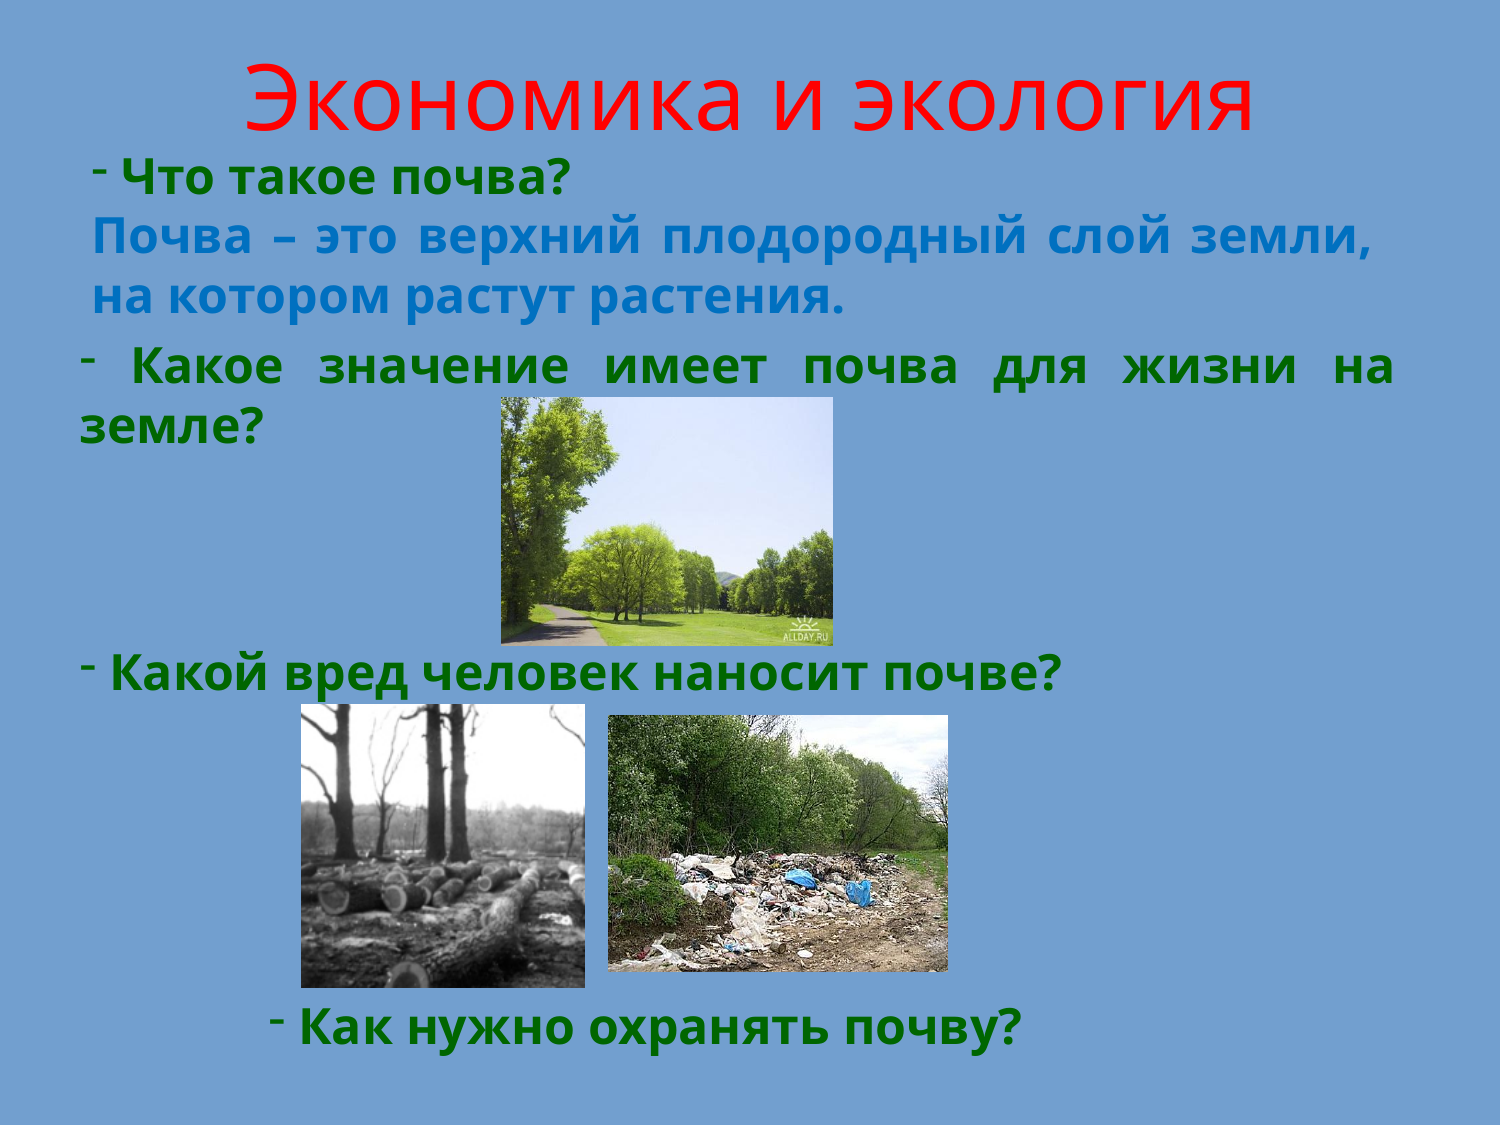

# Экономика и экология
 Что такое почва?
Почва – это верхний плодородный слой земли, на котором растут растения.
 Какое значение имеет почва для жизни на земле?
 Какой вред человек наносит почве?
 Как нужно охранять почву?